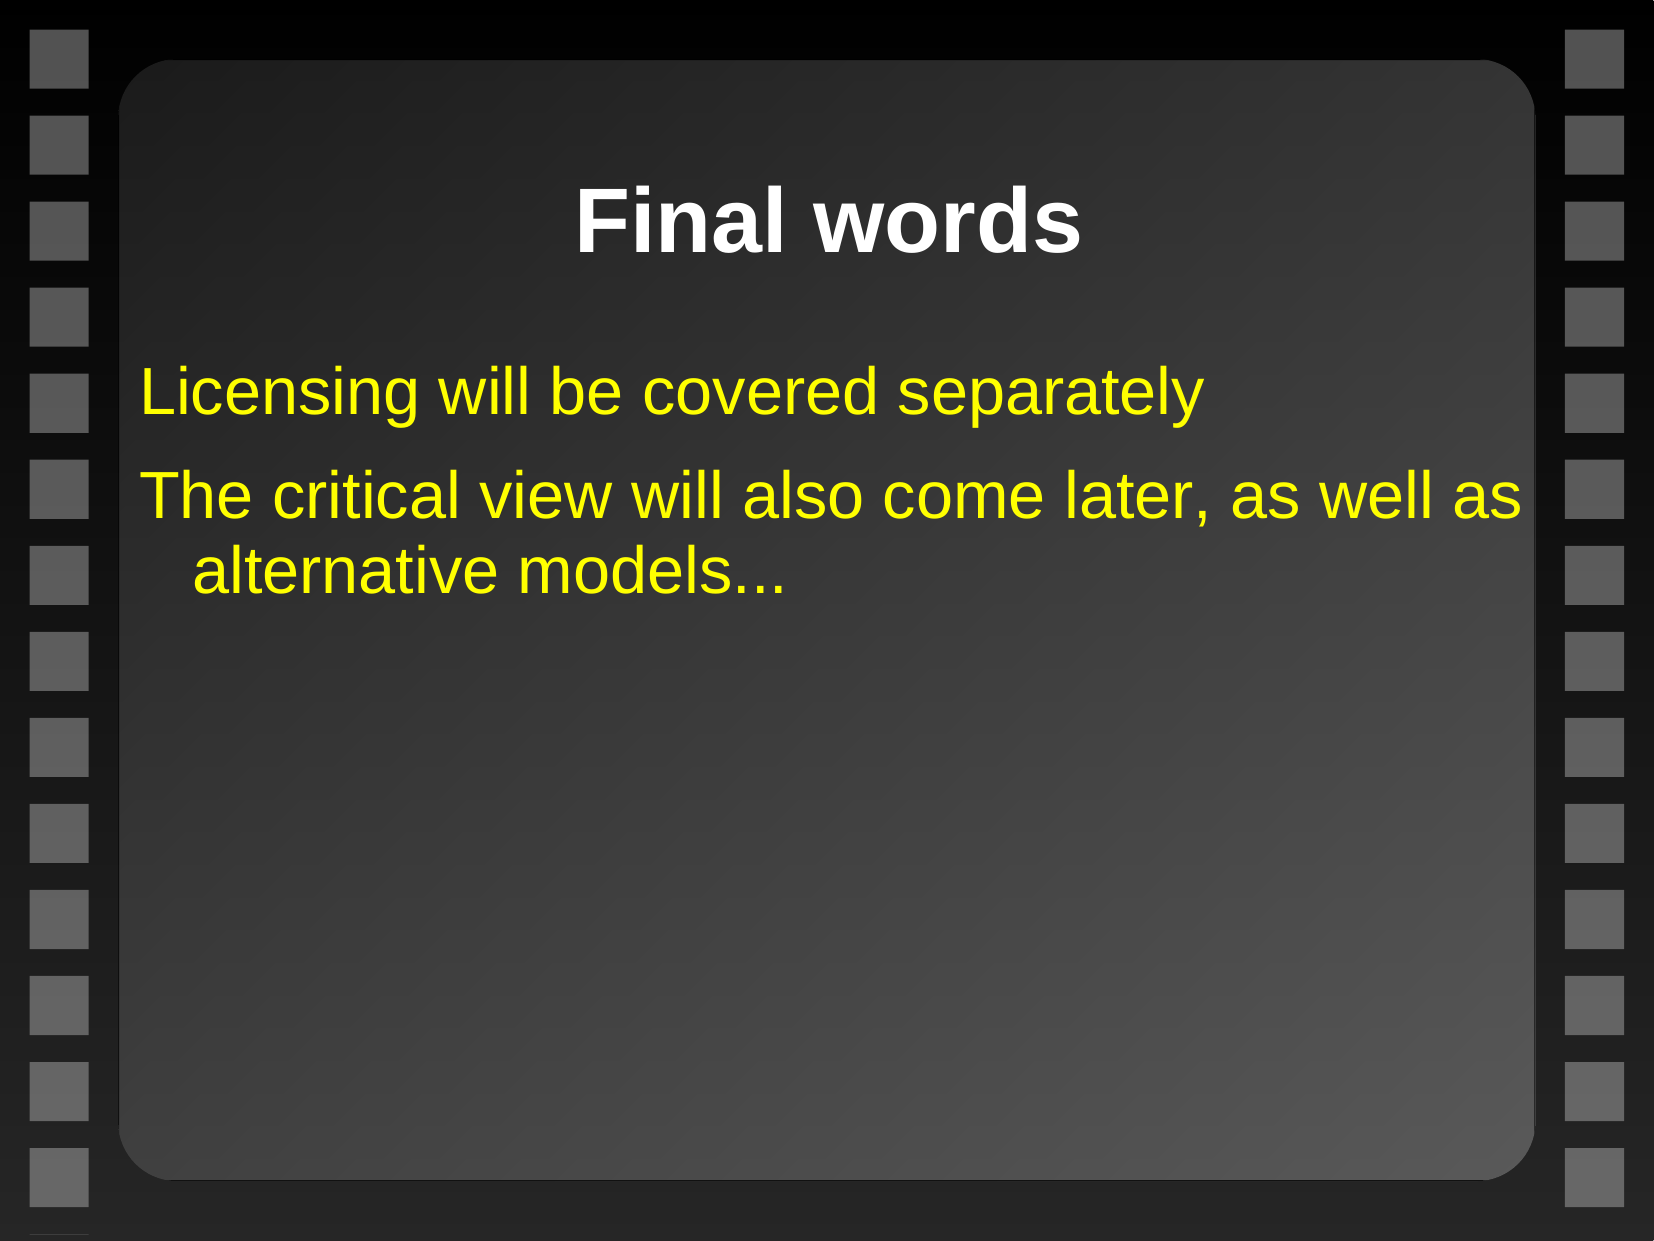

# Final words
Licensing will be covered separately
The critical view will also come later, as well as alternative models...